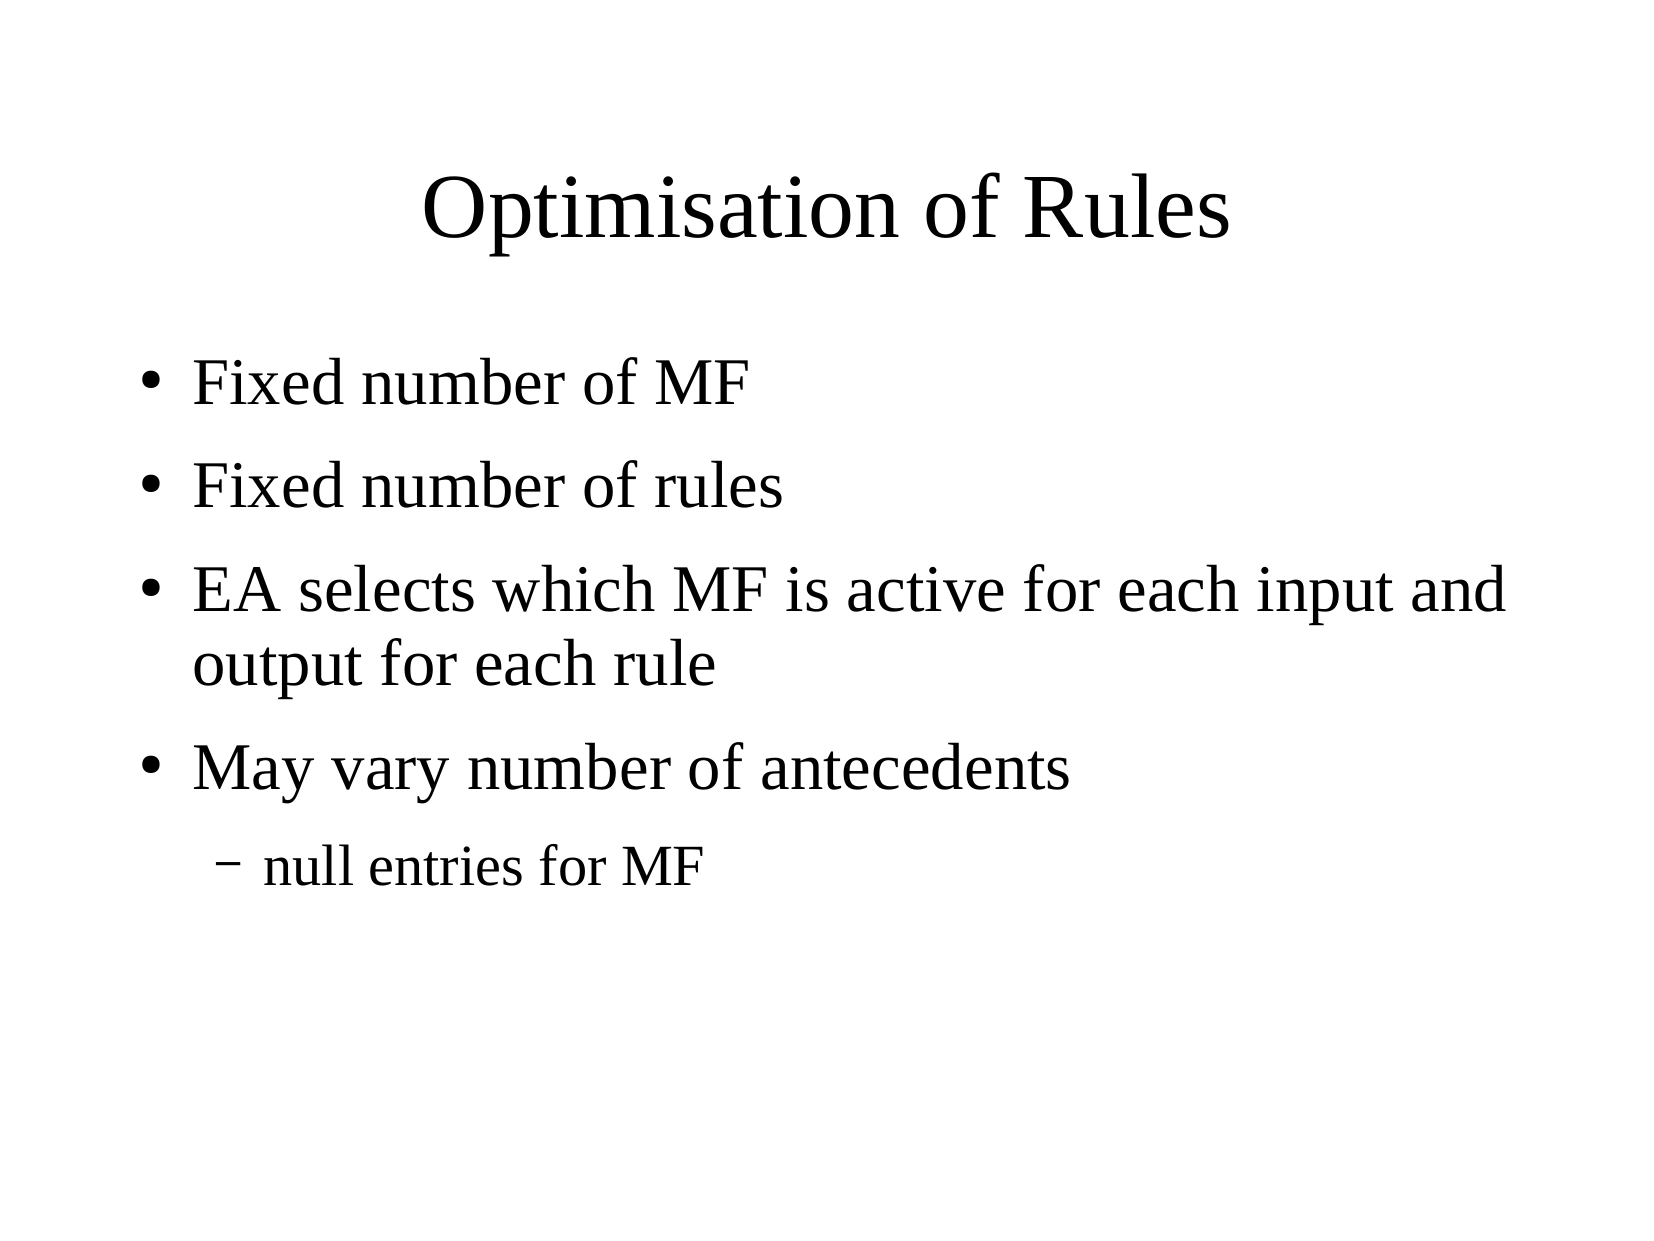

# Optimisation of Rules
Fixed number of MF
Fixed number of rules
EA selects which MF is active for each input and output for each rule
May vary number of antecedents
null entries for MF